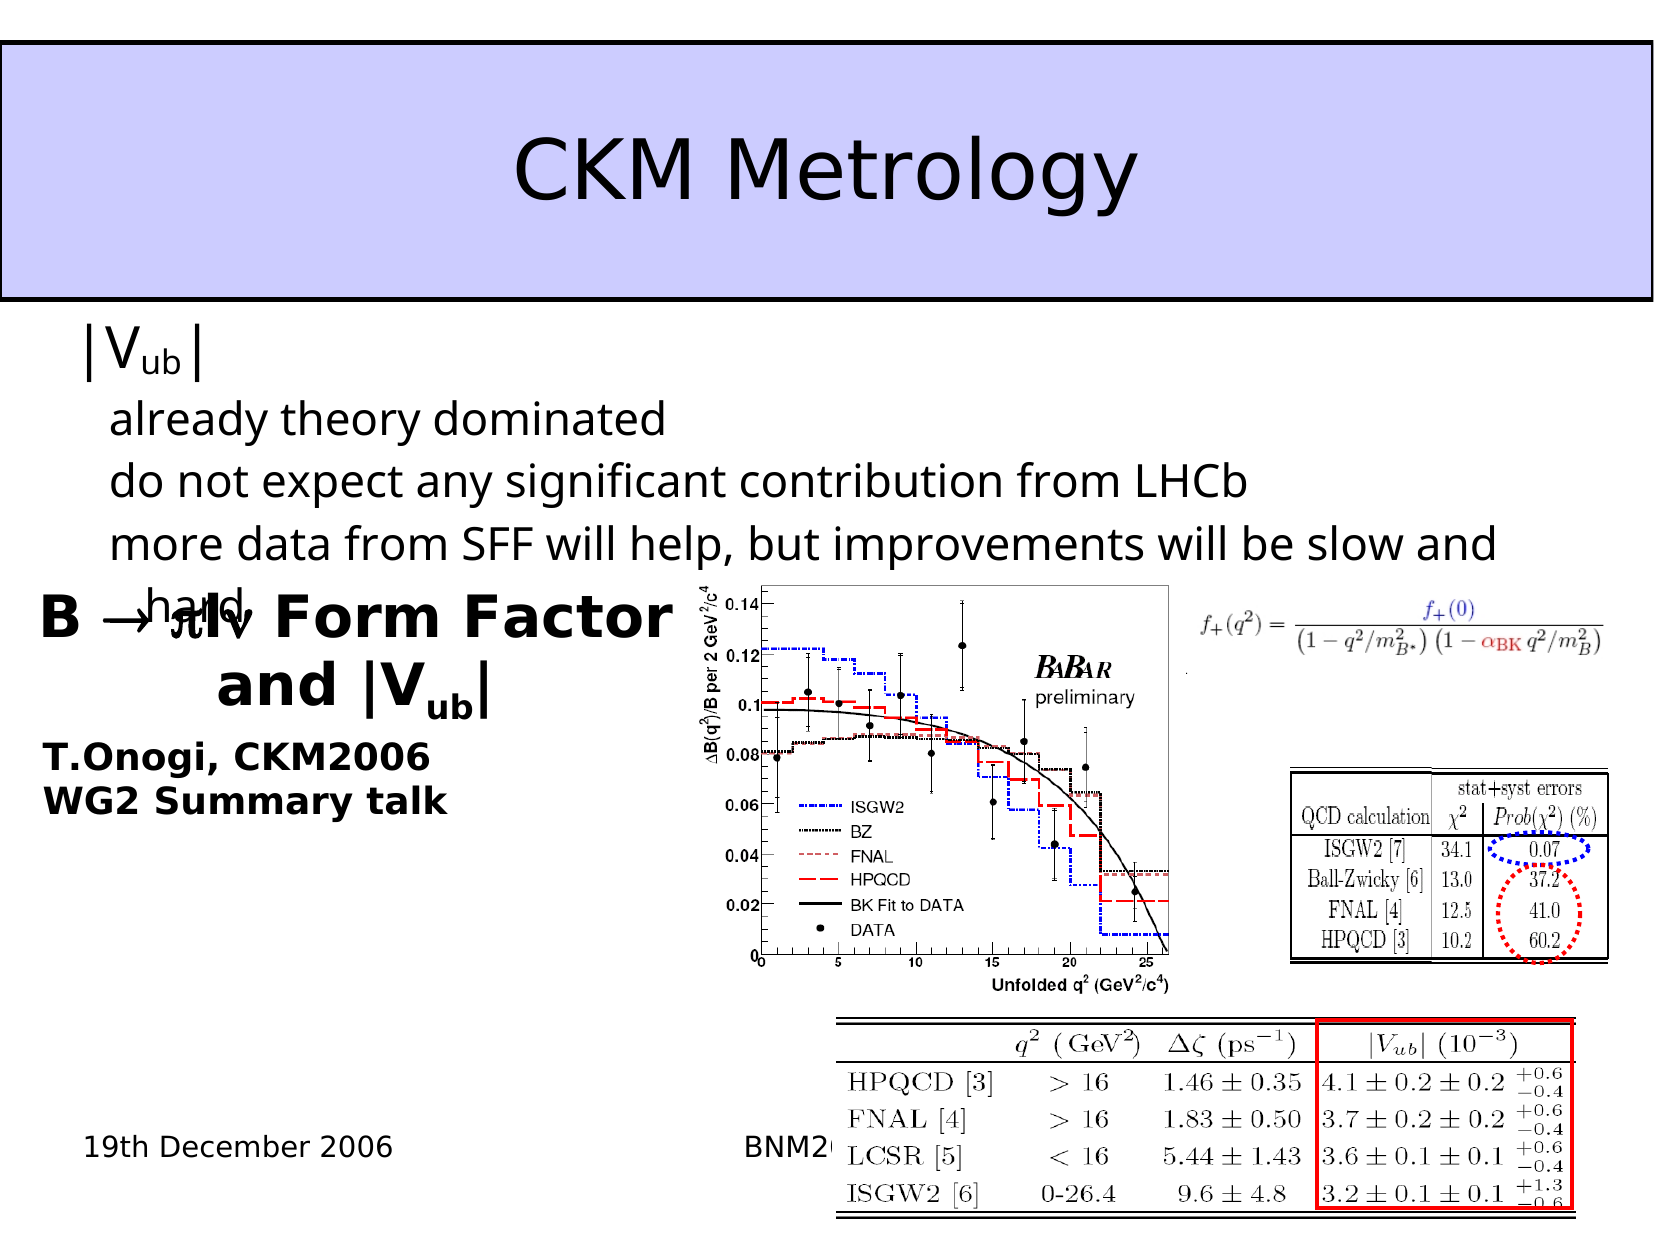

# CKM Metrology
|Vub|
already theory dominated
do not expect any significant contribution from LHCb
more data from SFF will help, but improvements will be slow and hard
B  l Form Factor
and |Vub|
T.Onogi, CKM2006
WG2 Summary talk
19th December 2006
BNM2006 II
10